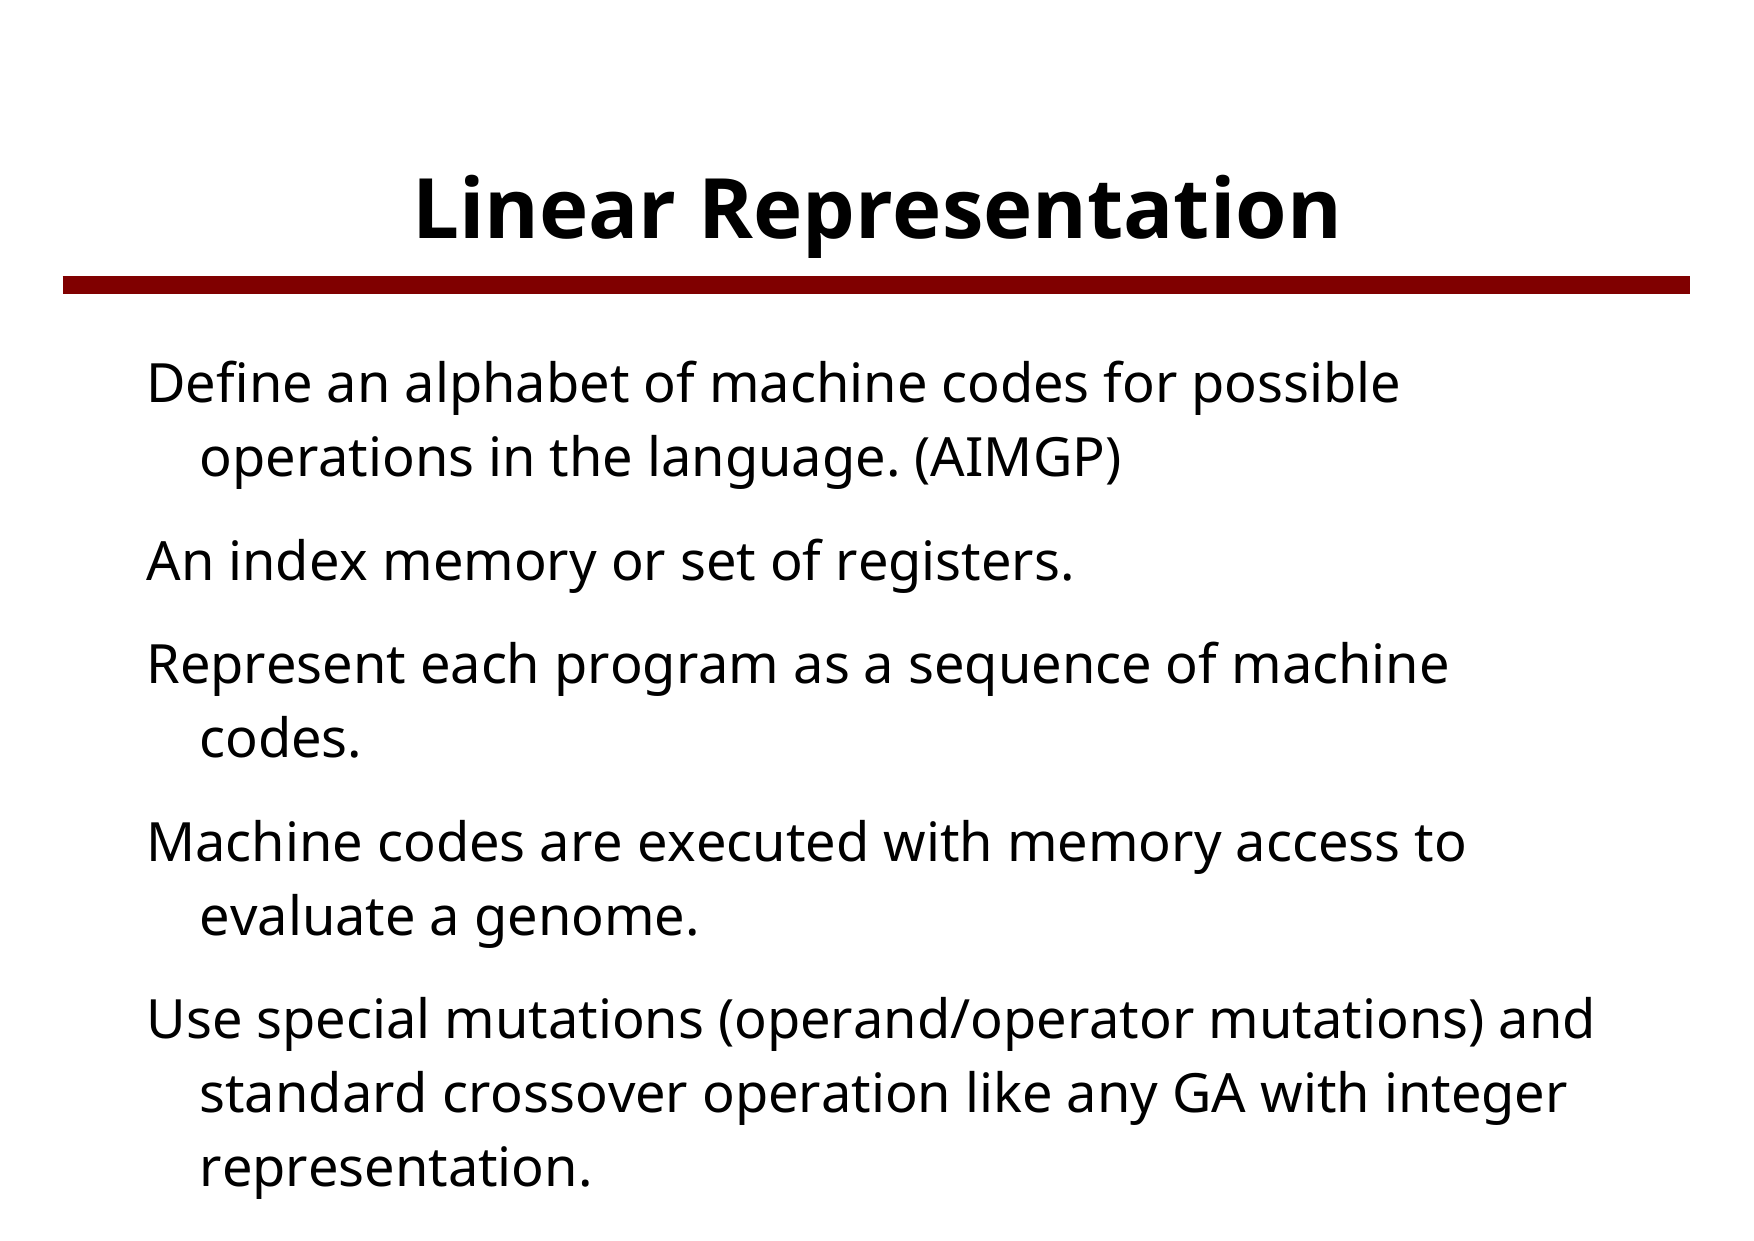

# Linear Representation
Define an alphabet of machine codes for possible operations in the language. (AIMGP)
An index memory or set of registers.
Represent each program as a sequence of machine codes.
Machine codes are executed with memory access to evaluate a genome.
Use special mutations (operand/operator mutations) and standard crossover operation like any GA with integer representation.